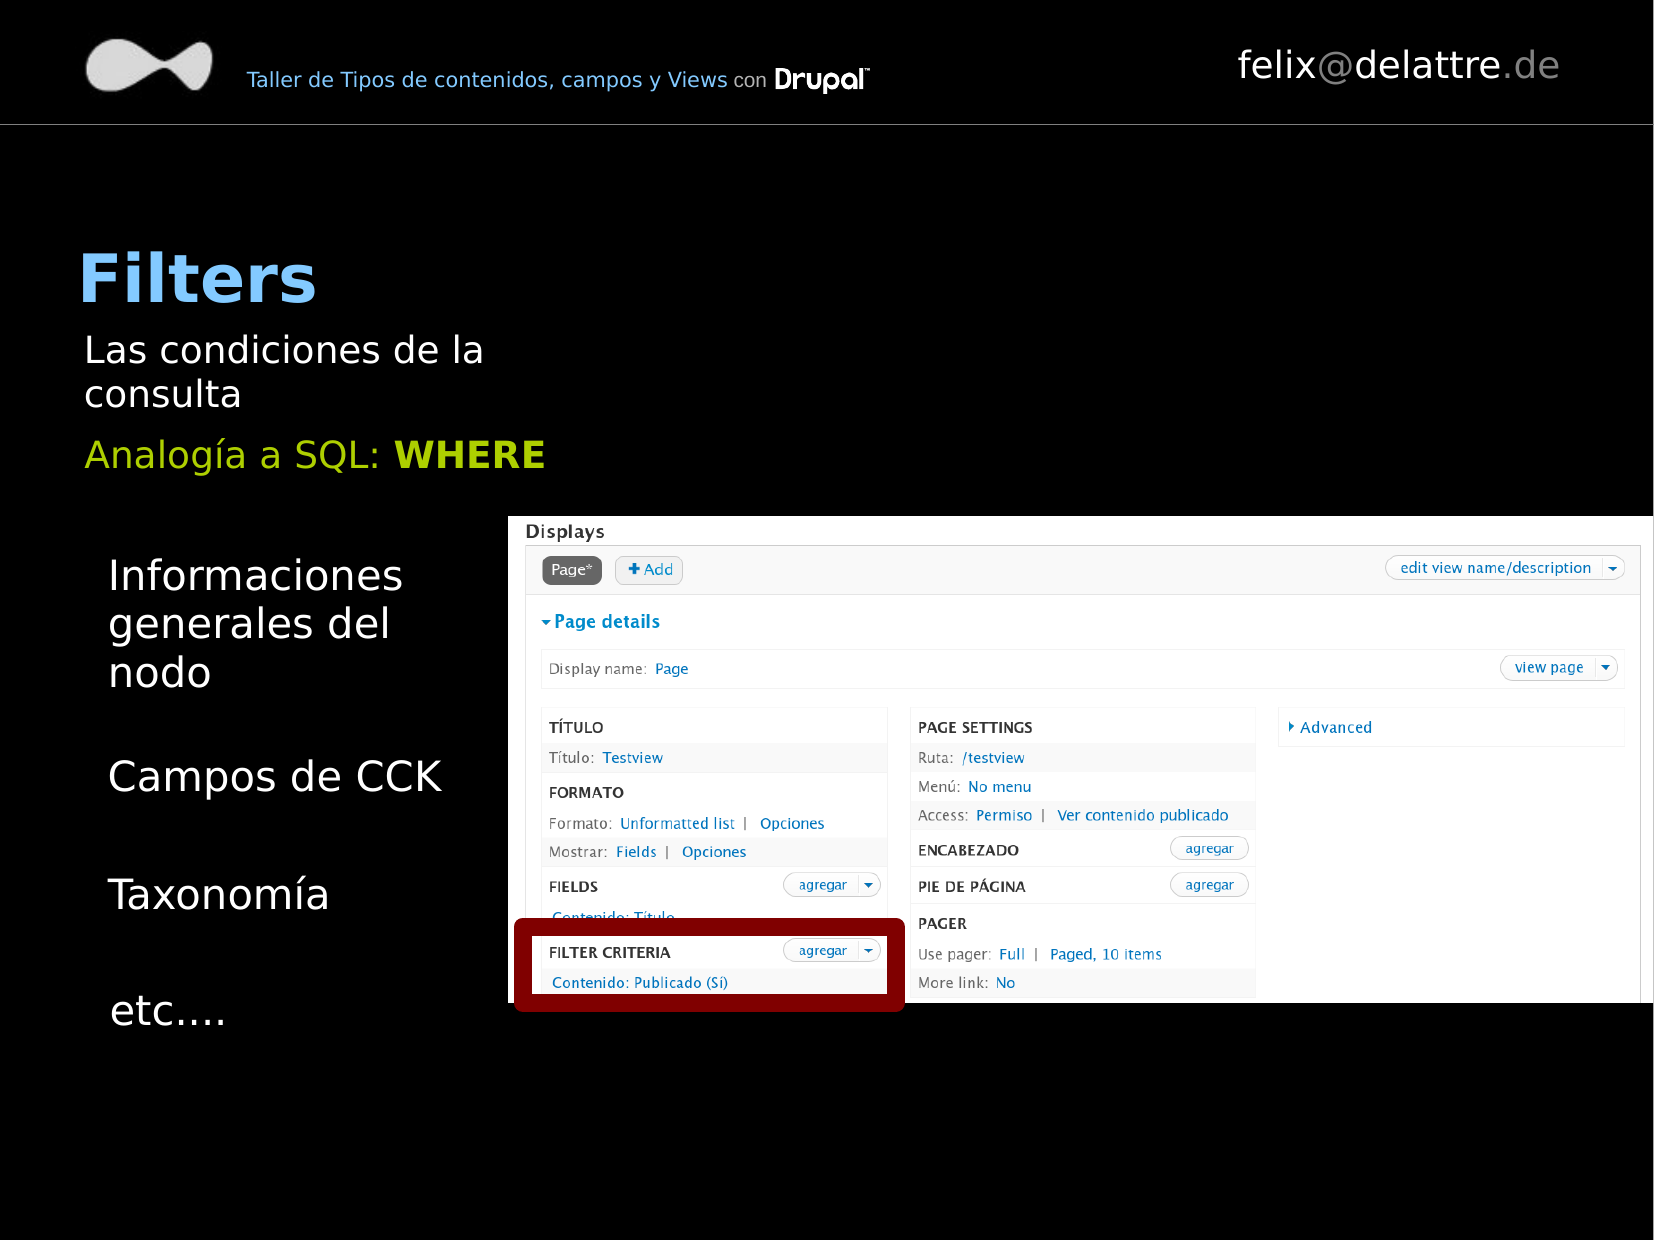

Filters
Las condiciones de la
consulta
Analogía a SQL: WHERE
Informaciones generales del nodo
Campos de CCK
Taxonomía
etc....